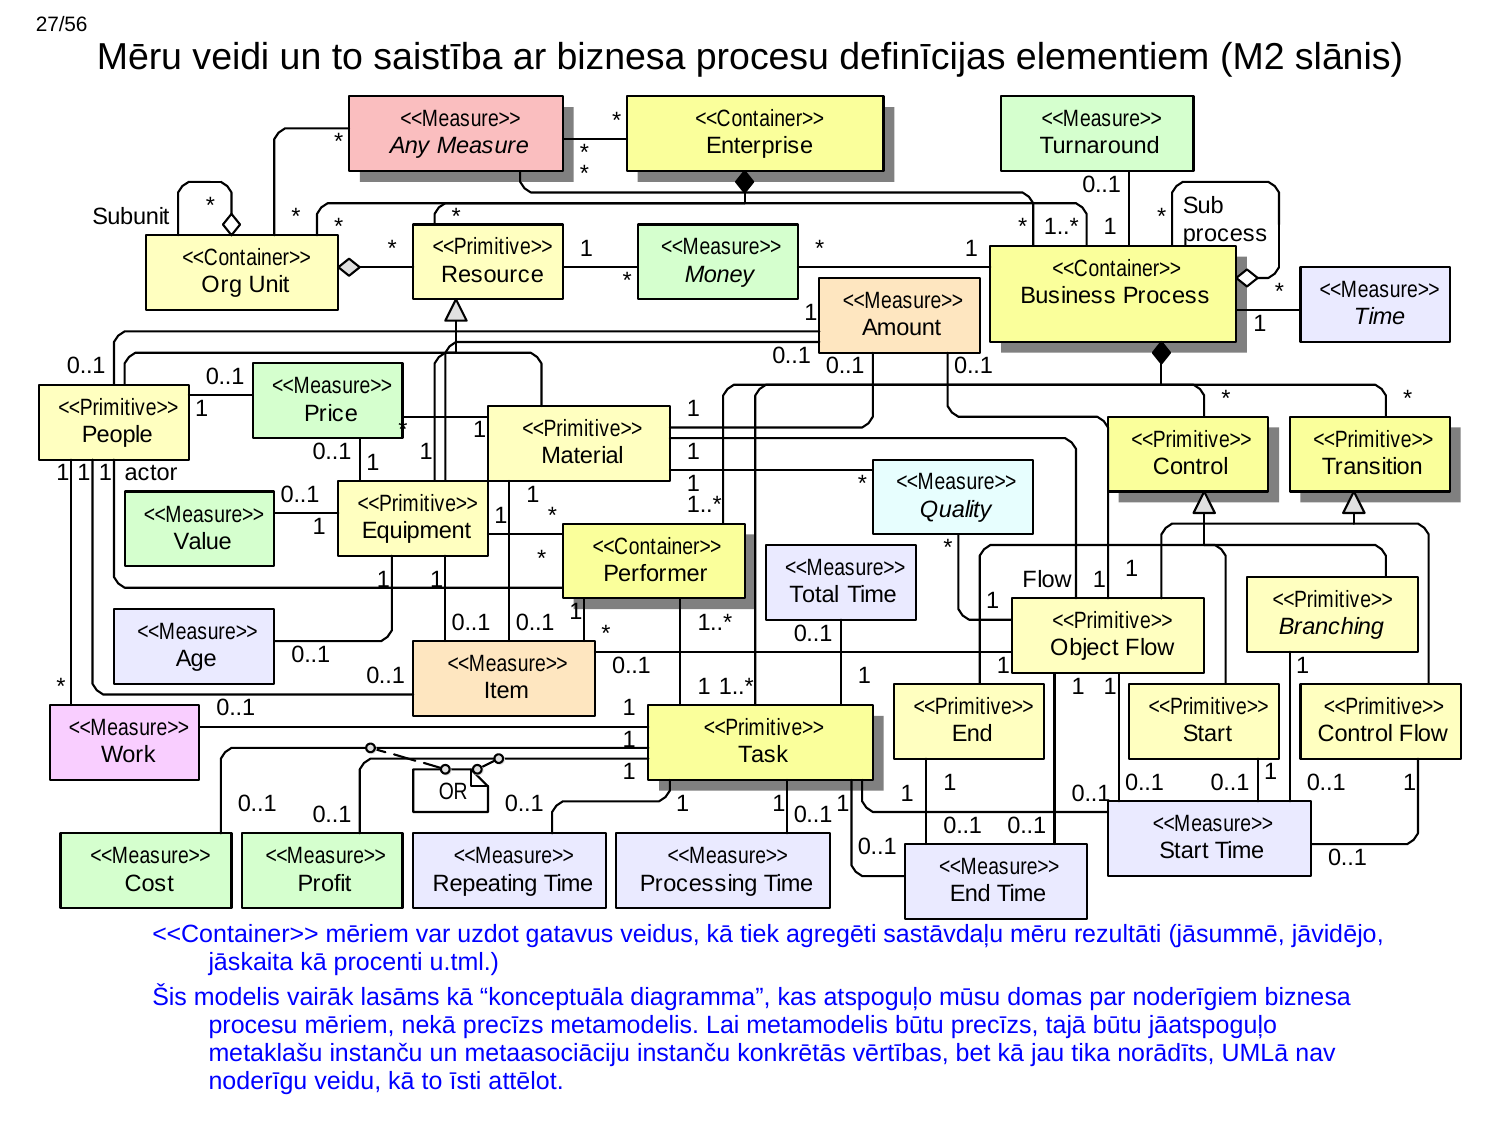

27
# Mēru veidi un to saistība ar biznesa procesu definīcijas elementiem (M2 slānis)
<<Container>> mēriem var uzdot gatavus veidus, kā tiek agregēti sastāvdaļu mēru rezultāti (jāsummē, jāvidējo, jāskaita kā procenti u.tml.)
Šis modelis vairāk lasāms kā “konceptuāla diagramma”, kas atspoguļo mūsu domas par noderīgiem biznesa procesu mēriem, nekā precīzs metamodelis. Lai metamodelis būtu precīzs, tajā būtu jāatspoguļo metaklašu instanču un metaasociāciju instanču konkrētās vērtības, bet kā jau tika norādīts, UMLā nav noderīgu veidu, kā to īsti attēlot.